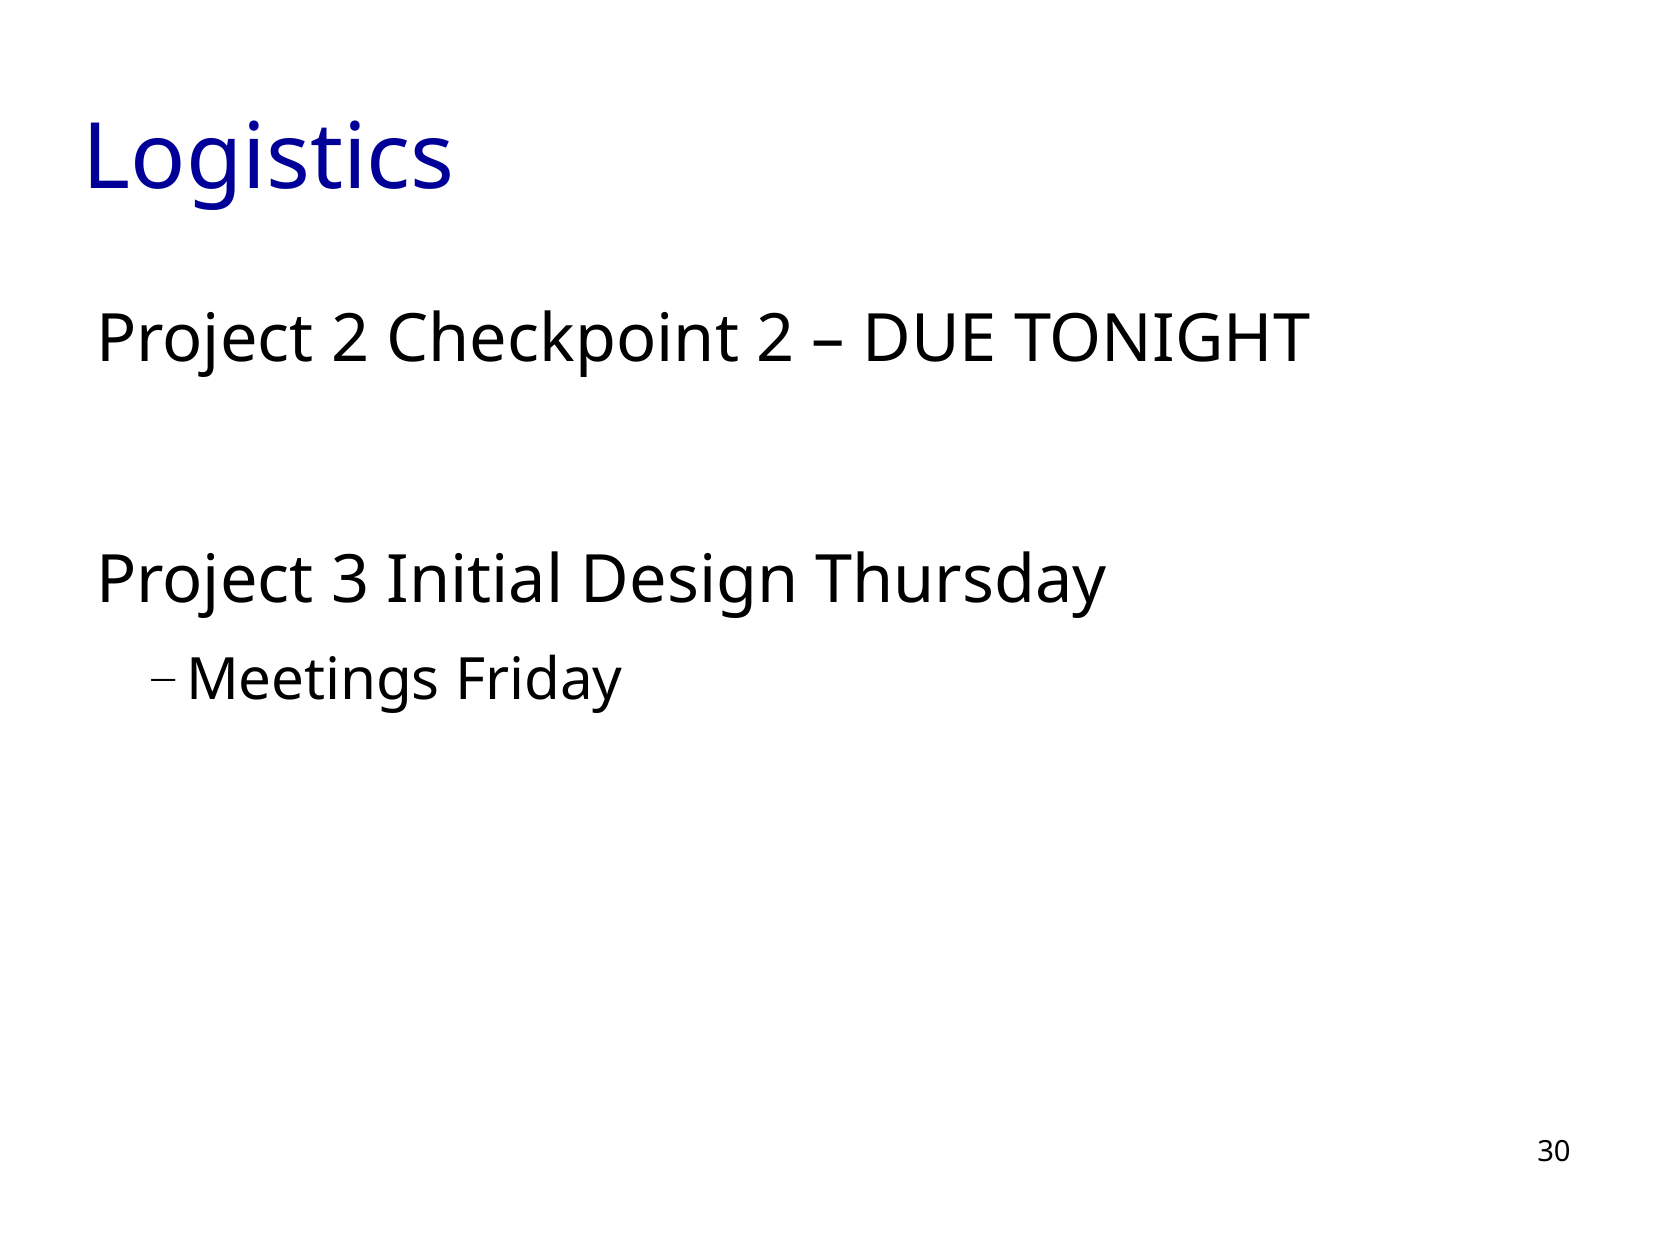

# Logistics
Project 2 Checkpoint 2 – DUE TONIGHT
Project 3 Initial Design Thursday
Meetings Friday
30